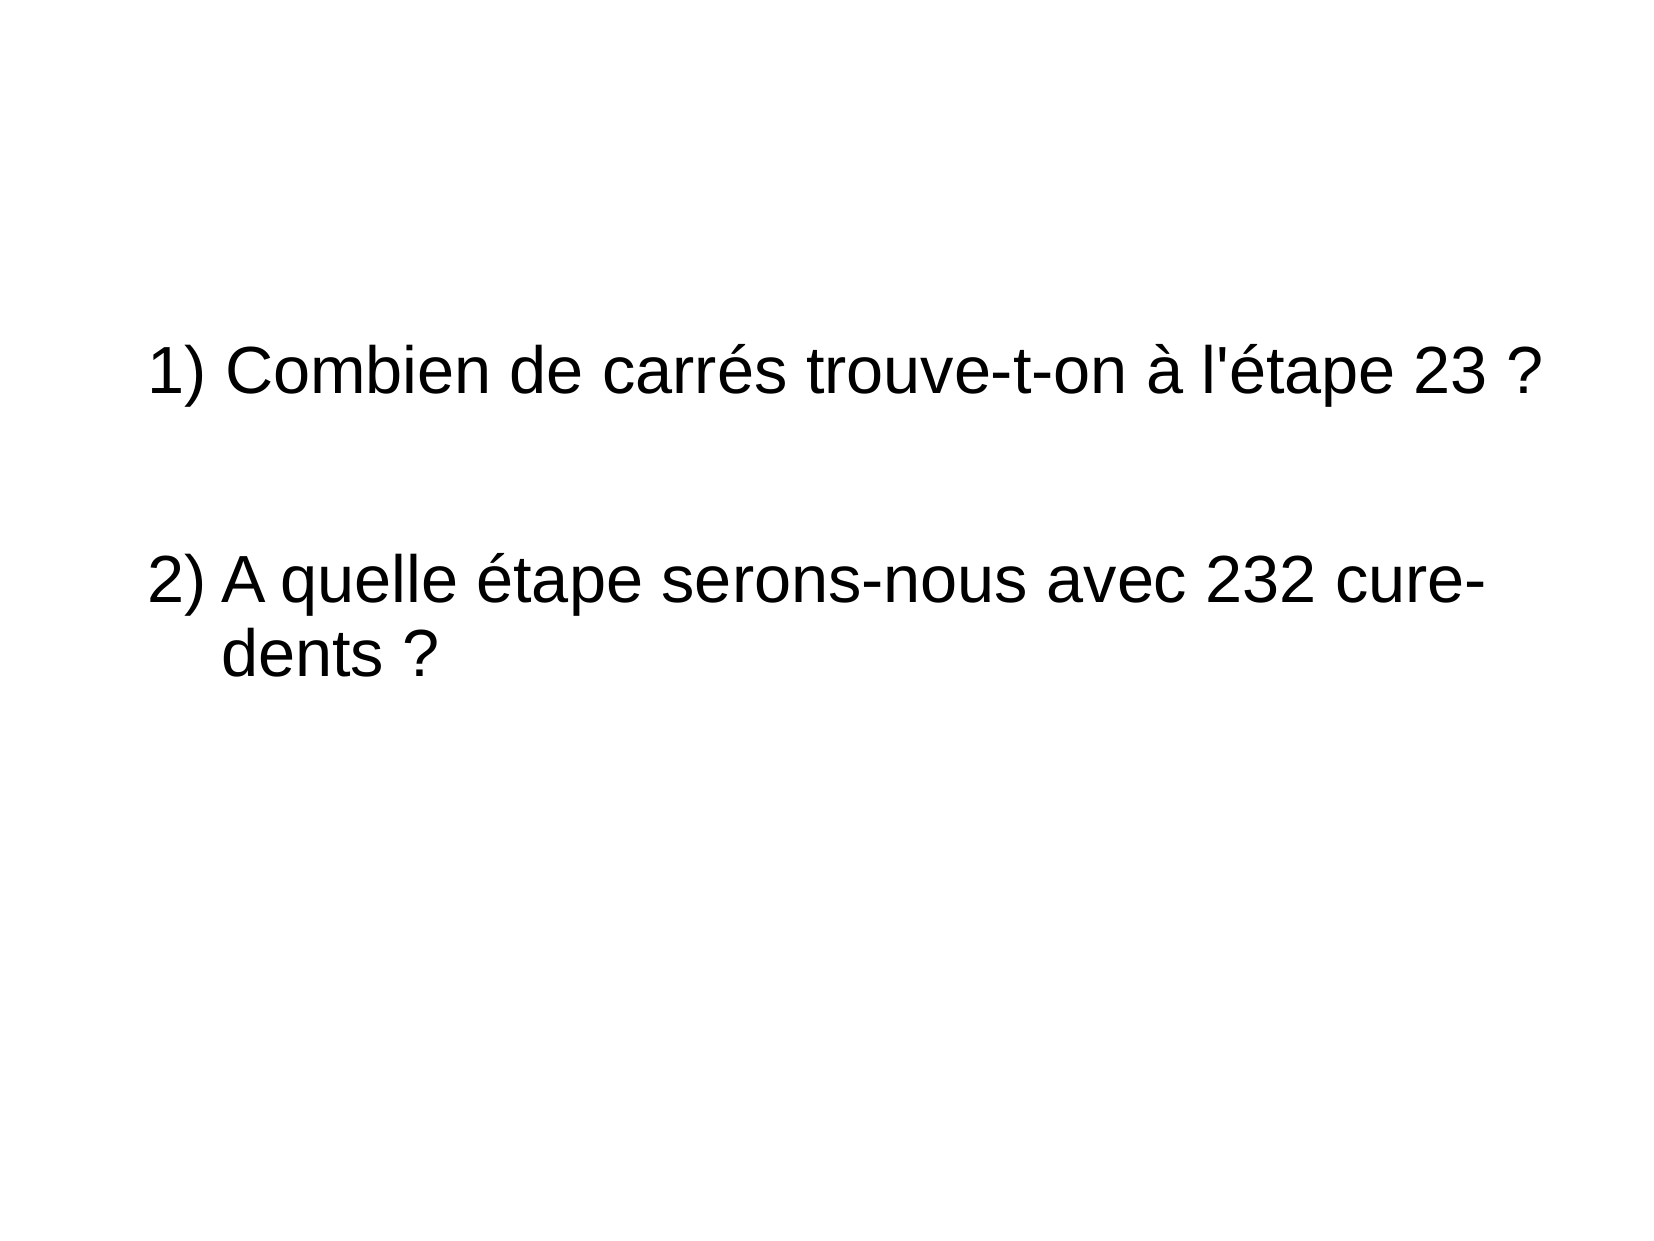

# 1) Combien de carrés trouve-t-on à l'étape 23 ?
2) A quelle étape serons-nous avec 232 cure- dents ?